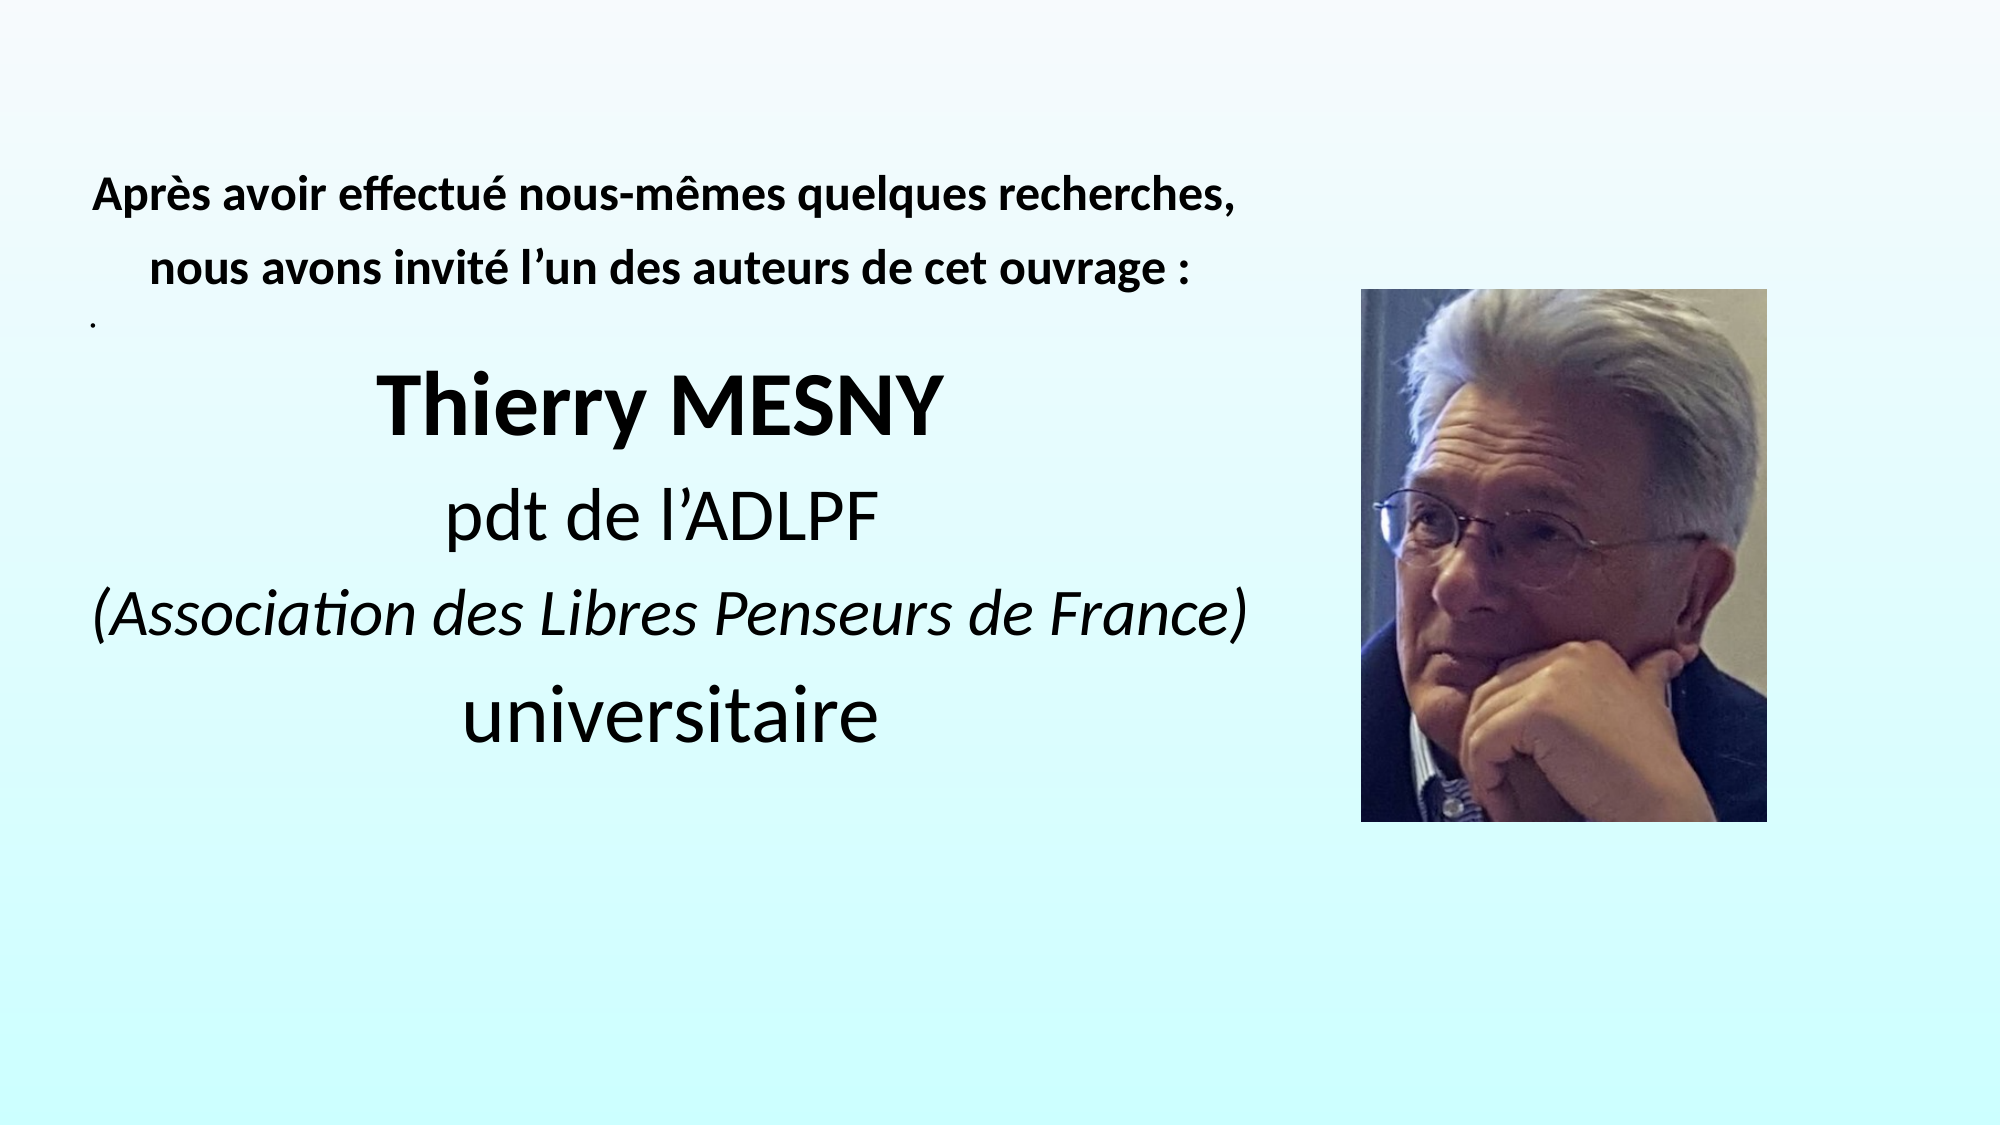

#
Après avoir effectué nous-mêmes quelques recherches,
nous avons invité l’un des auteurs de cet ouvrage :
Thierry MESNY
pdt de l’ADLPF
(Association des Libres Penseurs de France)
universitaire